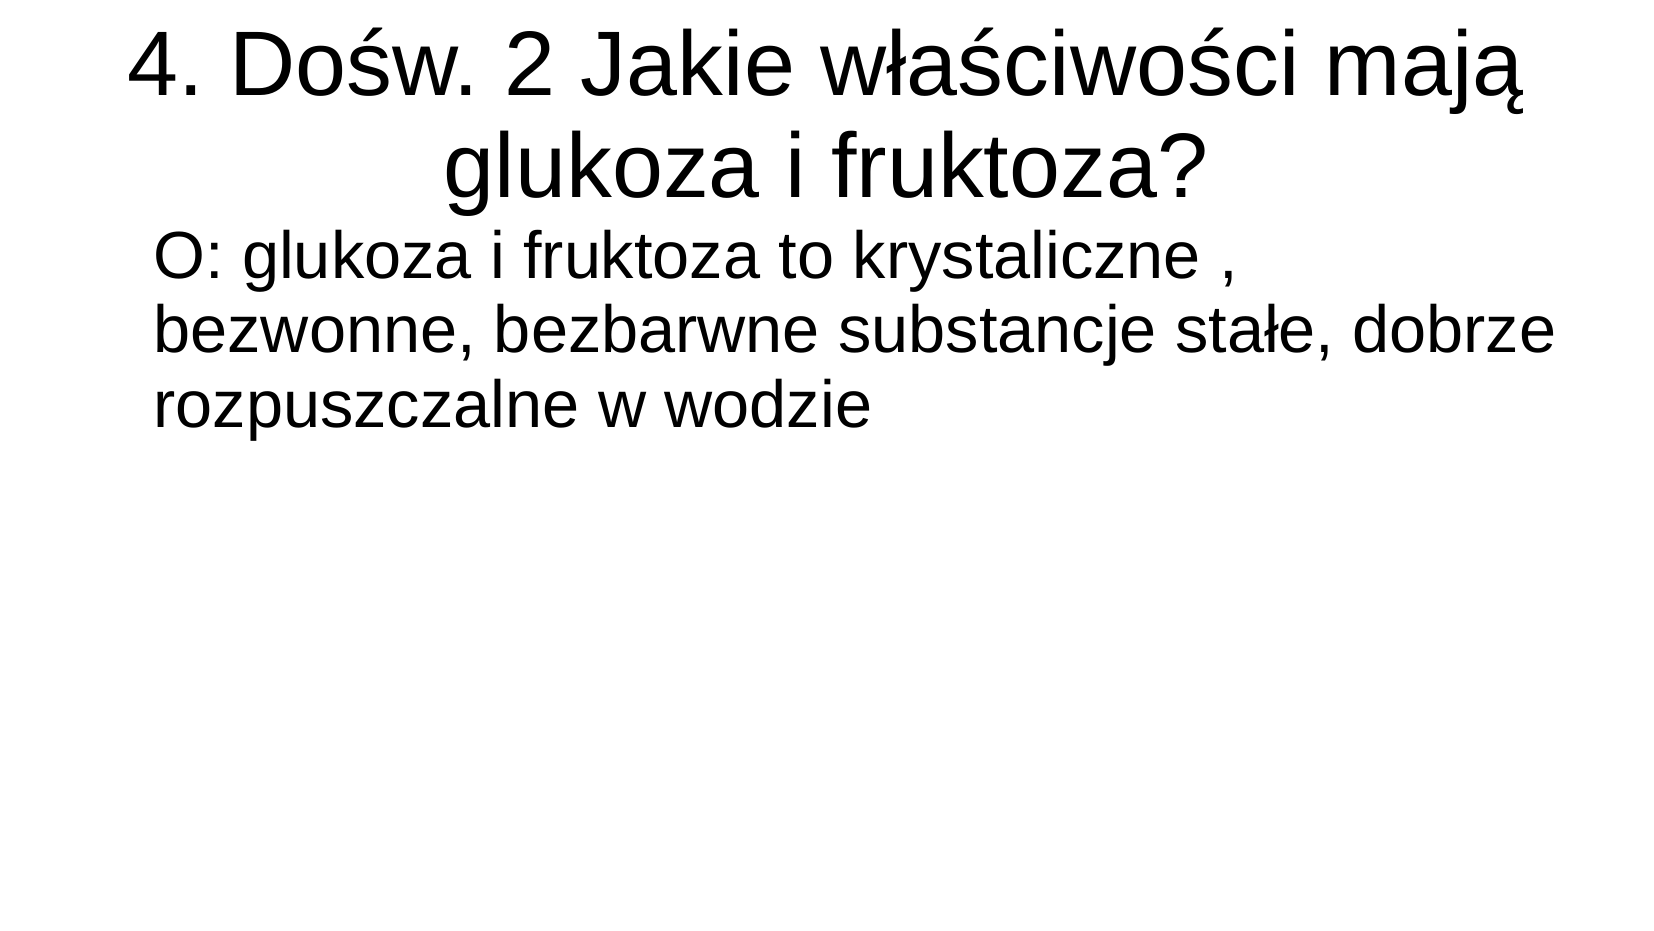

# 4. Dośw. 2 Jakie właściwości mają glukoza i fruktoza?
O: glukoza i fruktoza to krystaliczne , bezwonne, bezbarwne substancje stałe, dobrze rozpuszczalne w wodzie